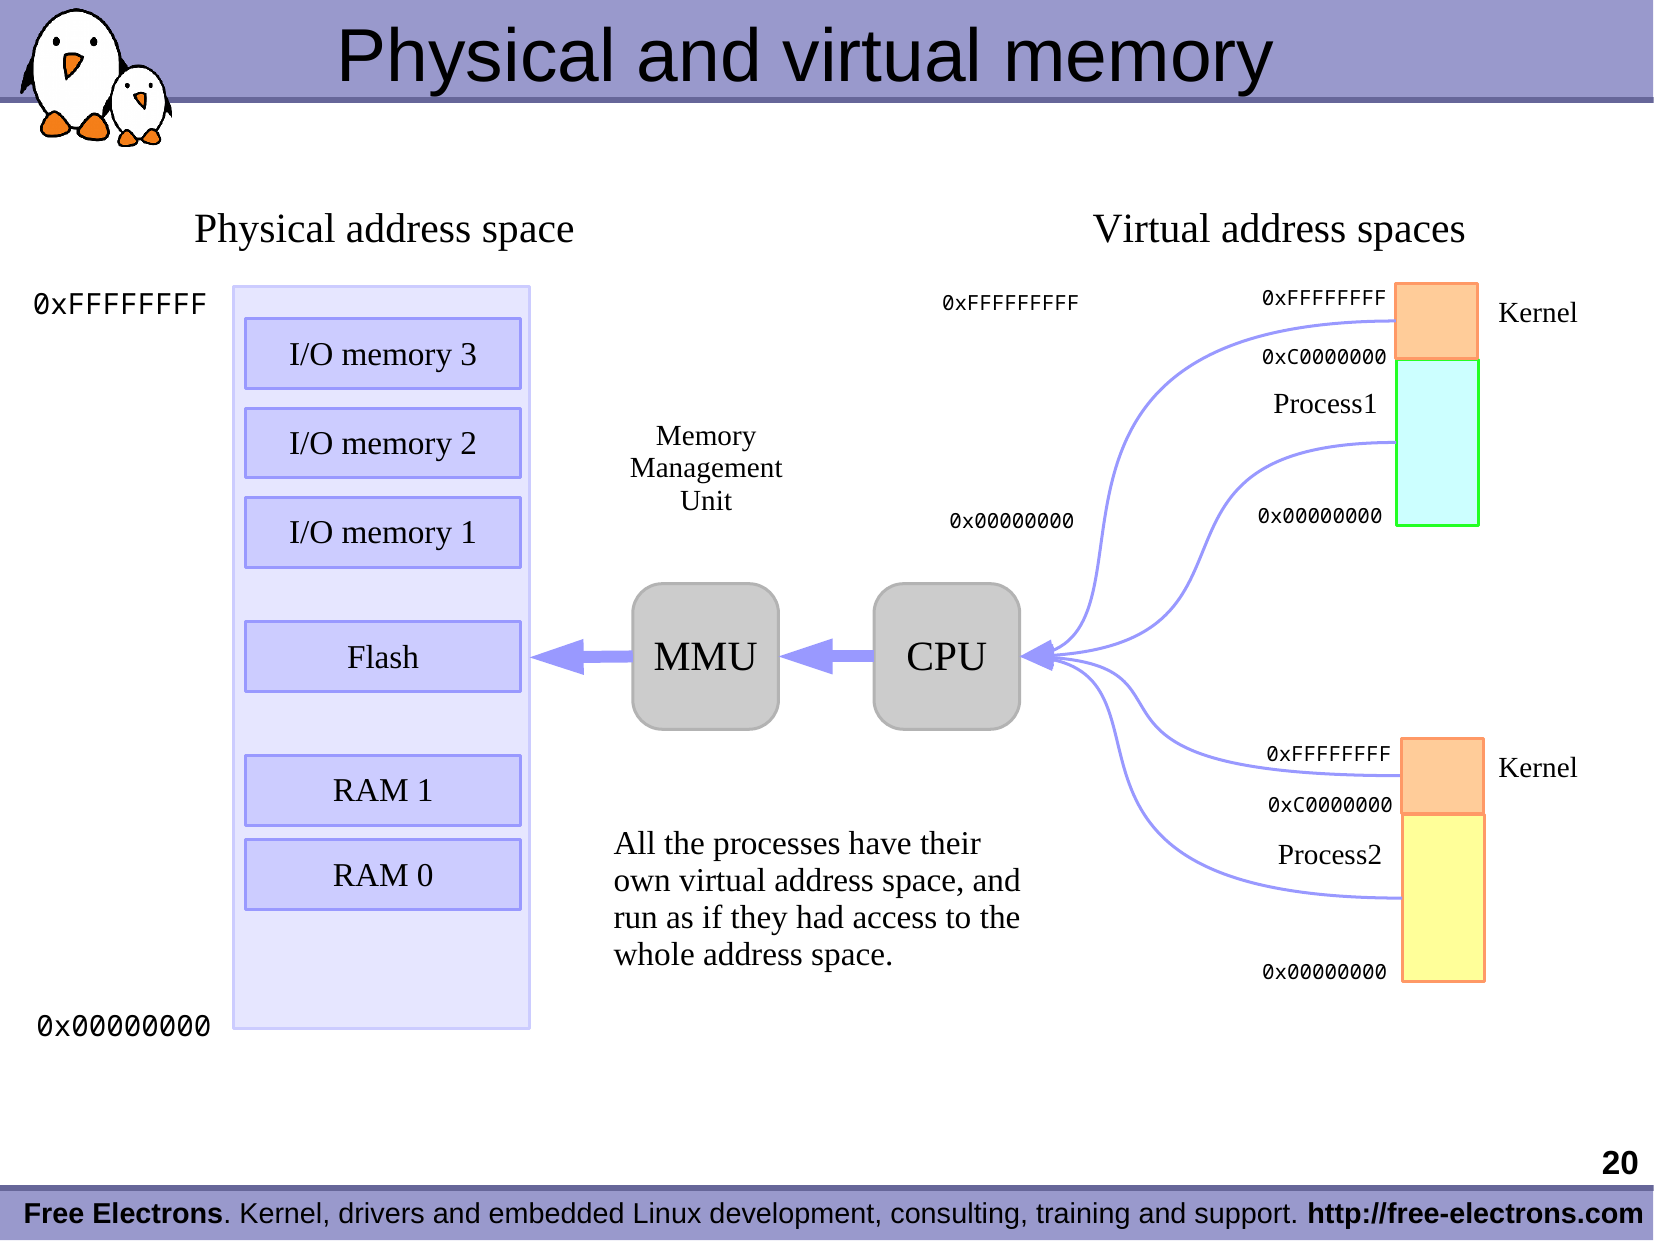

# Physical and virtual memory
Physical address space
Virtual address spaces
0xFFFFFFFF
0xFFFFFFFF
0xFFFFFFFFF
Kernel
I/O memory 3
0xC0000000
Process1
I/O memory 2
Memory
Management
Unit
I/O memory 1
0x00000000
0x00000000
MMU
CPU
Flash
0xFFFFFFFF
Kernel
RAM 1
0xC0000000
All the processes have their own virtual address space, and run as if they had access to the whole address space.
Process2
RAM 0
0x00000000
0x00000000